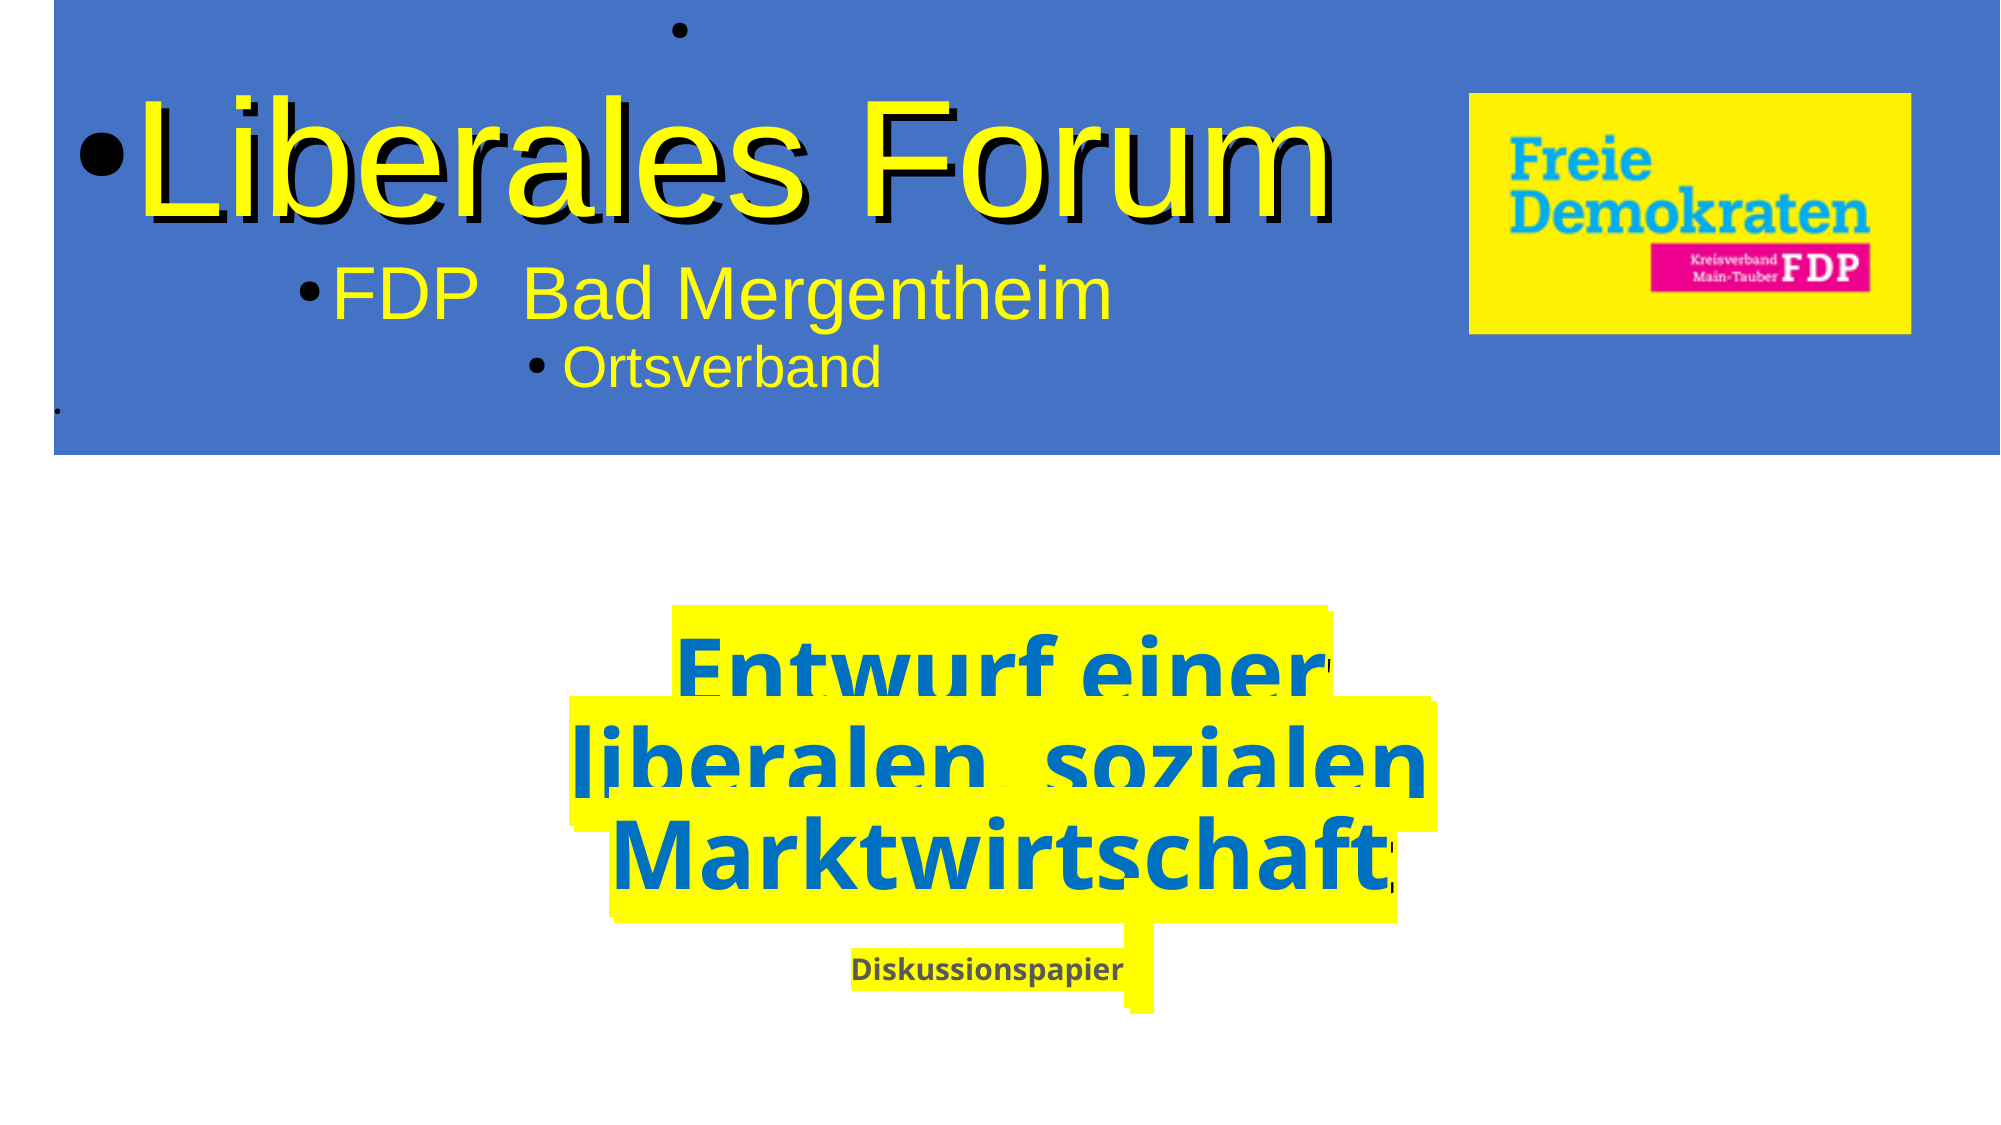

| Liberales Forum FDP Bad Mergentheim Ortsverband | |
| --- | --- |
Entwurf einer liberalen, sozialen Marktwirtschaft
Diskussionspapier